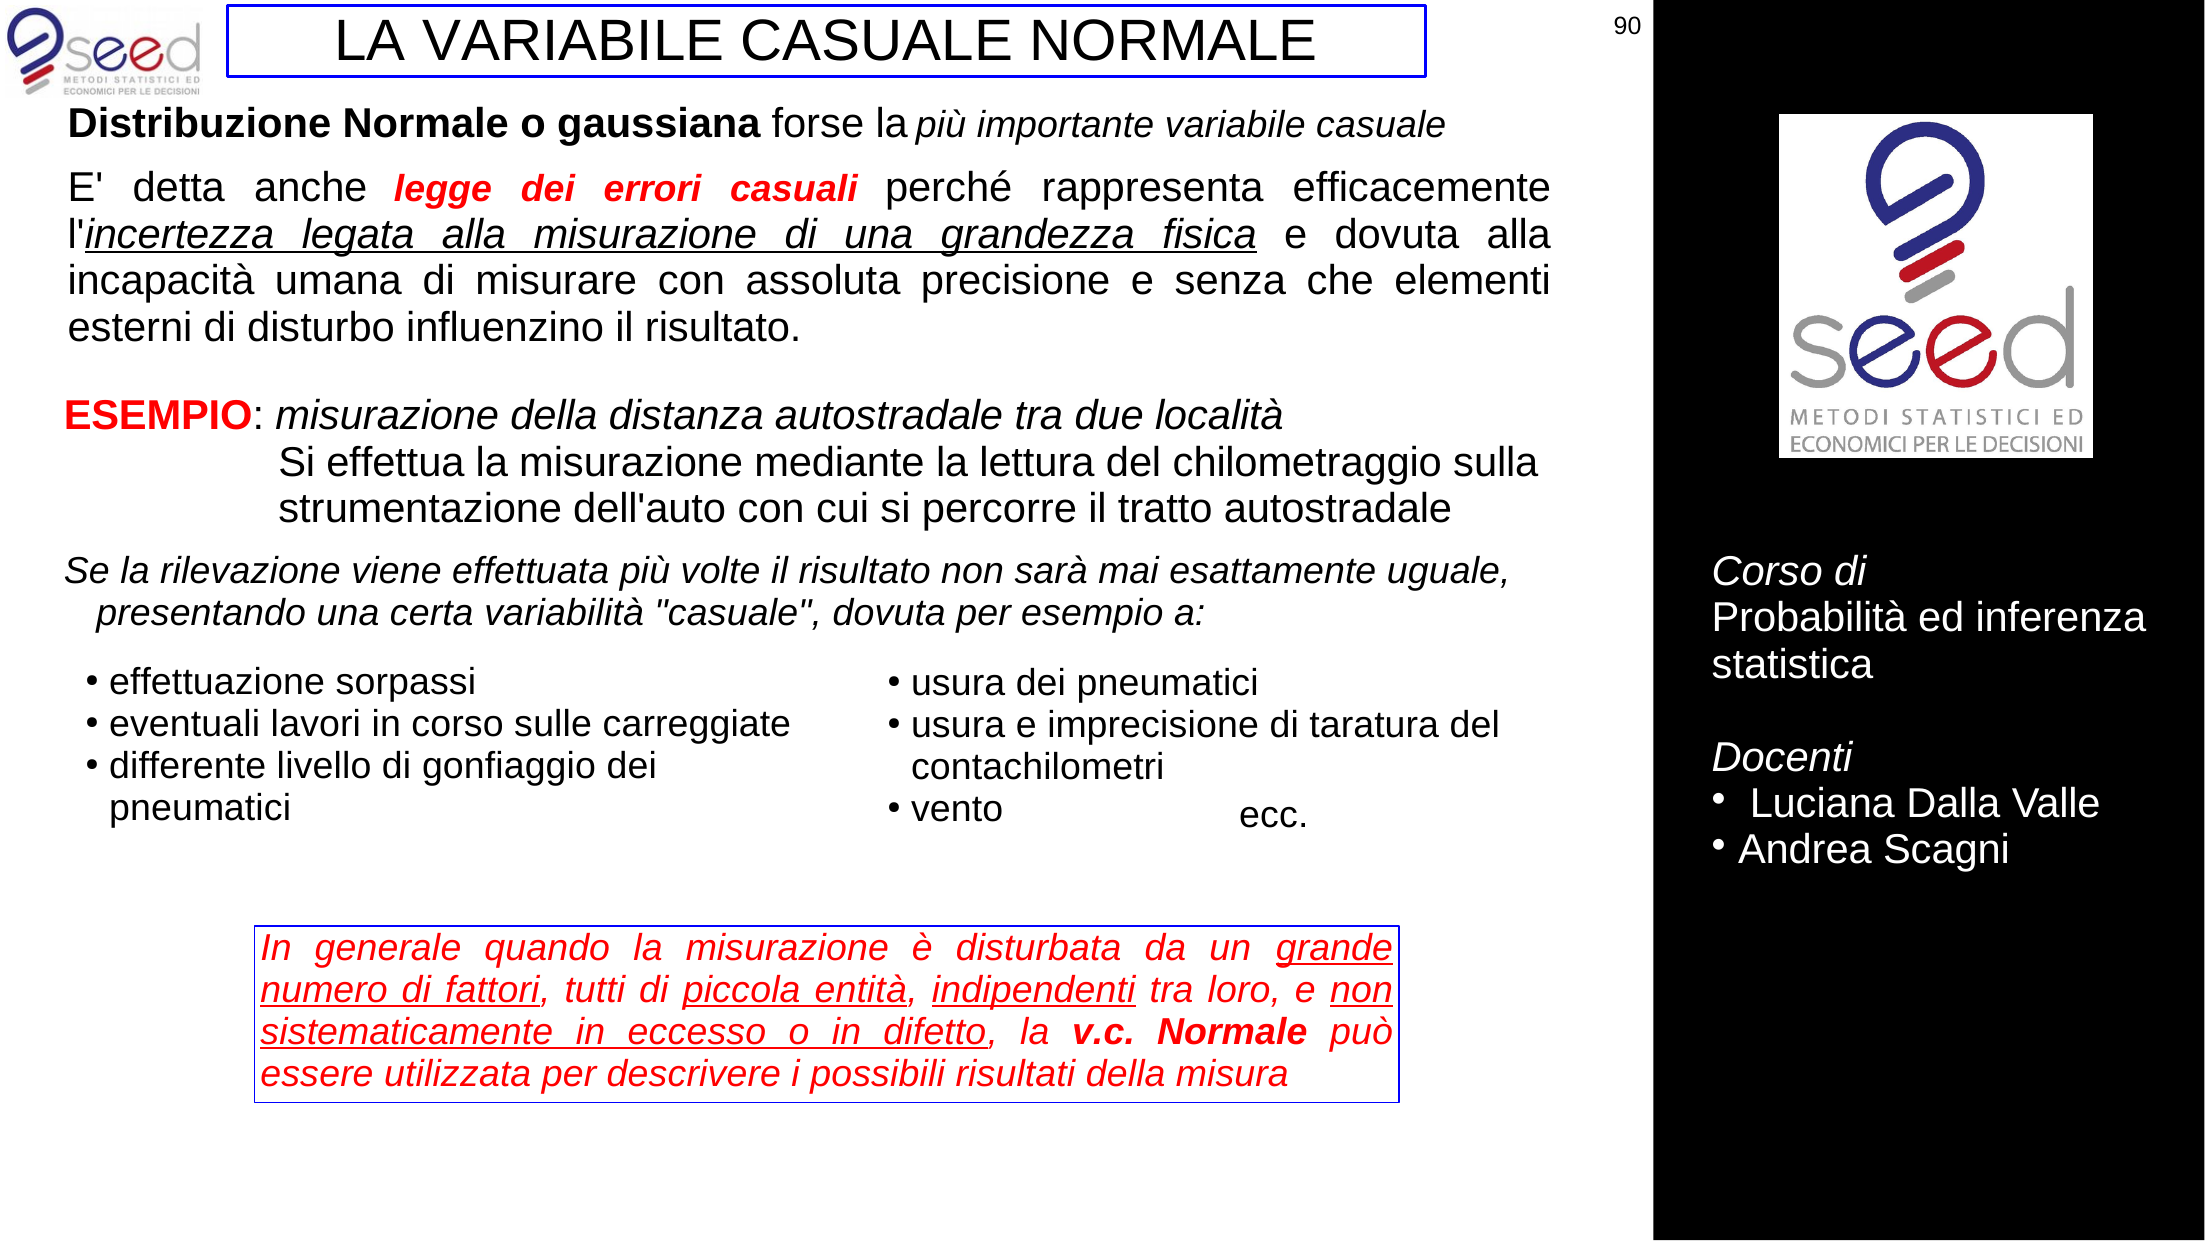

LA VARIABILE CASUALE NORMALE
Distribuzione Normale o gaussiana forse la più importante variabile casuale
E' detta anche legge dei errori casuali perché rappresenta efficacemente l'incertezza legata alla misurazione di una grandezza fisica e dovuta alla incapacità umana di misurare con assoluta precisione e senza che elementi esterni di disturbo influenzino il risultato.
ESEMPIO: misurazione della distanza autostradale tra due località
Si effettua la misurazione mediante la lettura del chilometraggio sulla strumentazione dell'auto con cui si percorre il tratto autostradale
Se la rilevazione viene effettuata più volte il risultato non sarà mai esattamente uguale, presentando una certa variabilità "casuale", dovuta per esempio a:
effettuazione sorpassi
eventuali lavori in corso sulle carreggiate
differente livello di gonfiaggio dei pneumatici
usura dei pneumatici
usura e imprecisione di taratura del contachilometri
vento
 ecc.
In generale quando la misurazione è disturbata da un grande numero di fattori, tutti di piccola entità, indipendenti tra loro, e non sistematicamente in eccesso o in difetto, la v.c. Normale può essere utilizzata per descrivere i possibili risultati della misura